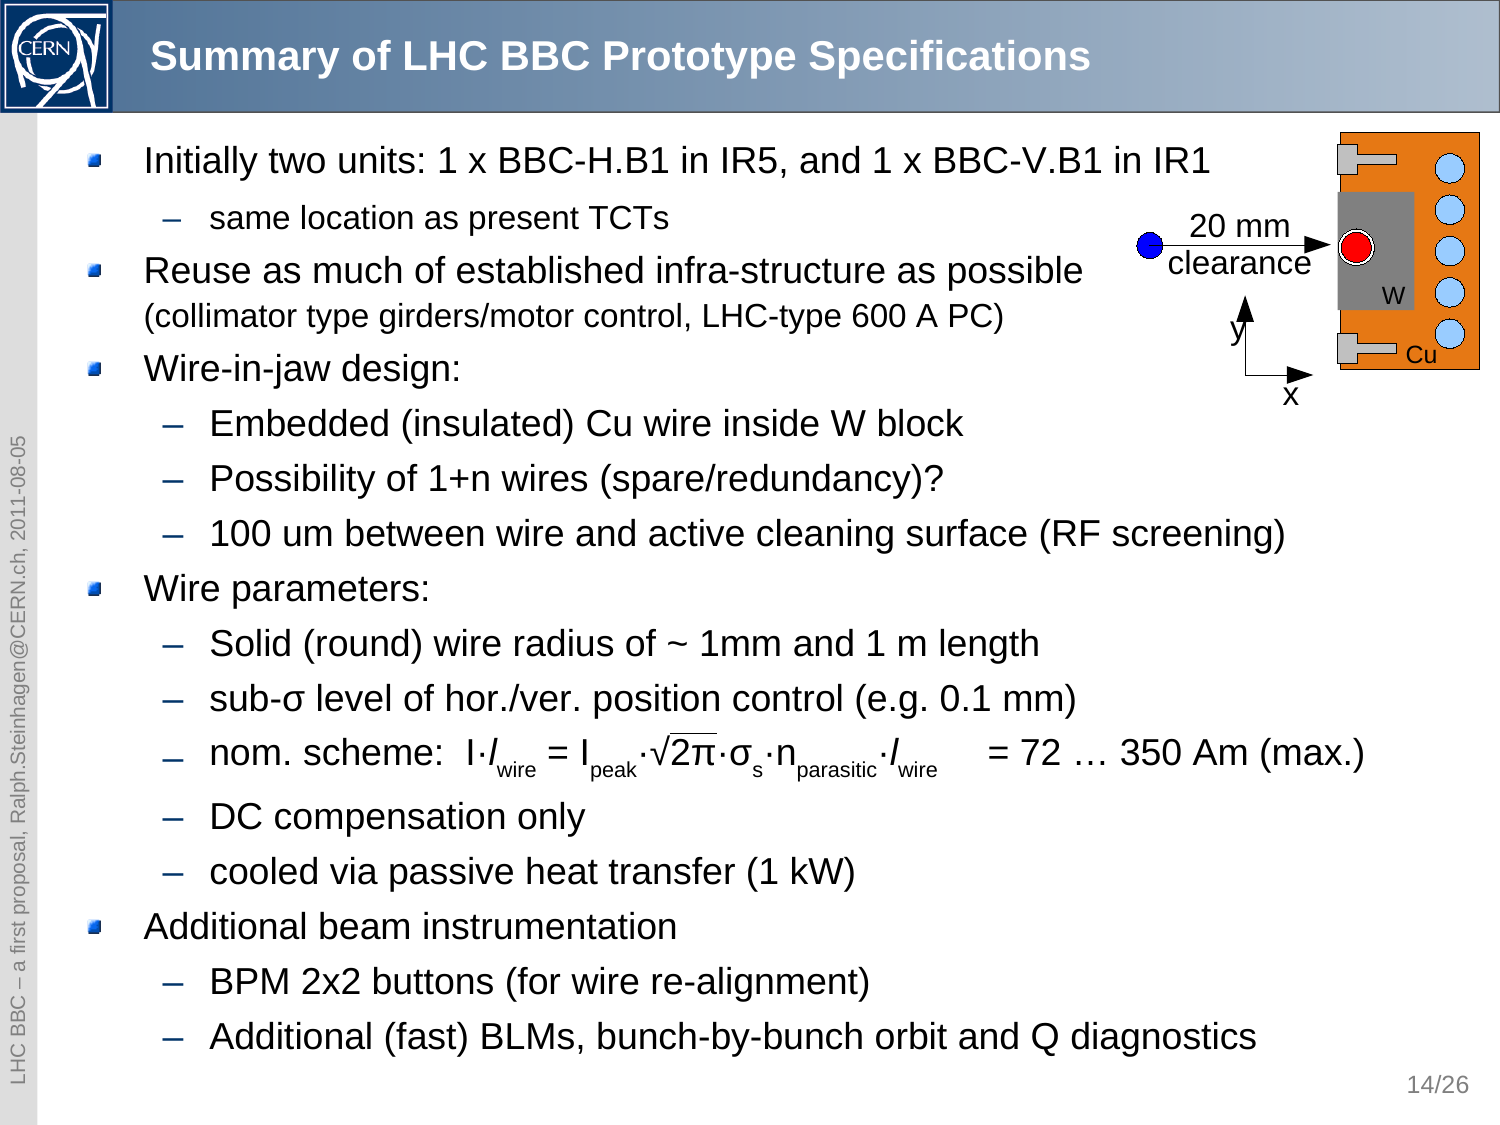

# Summary of LHC BBC Prototype Specifications
20 mm
clearance
W
y
x
Cu
Initially two units: 1 x BBC-H.B1 in IR5, and 1 x BBC-V.B1 in IR1
same location as present TCTs
Reuse as much of established infra-structure as possible 		(collimator type girders/motor control, LHC-type 600 A PC)
Wire-in-jaw design:
Embedded (insulated) Cu wire inside W block
Possibility of 1+n wires (spare/redundancy)?
100 um between wire and active cleaning surface (RF screening)
Wire parameters:
Solid (round) wire radius of ~ 1mm and 1 m length
sub-σ level of hor./ver. position control (e.g. 0.1 mm)
nom. scheme: I·lwire = Ipeak·√2π·σs·nparasitic·lwire	= 72 … 350 Am (max.)
DC compensation only
cooled via passive heat transfer (1 kW)
Additional beam instrumentation
BPM 2x2 buttons (for wire re-alignment)
Additional (fast) BLMs, bunch-by-bunch orbit and Q diagnostics